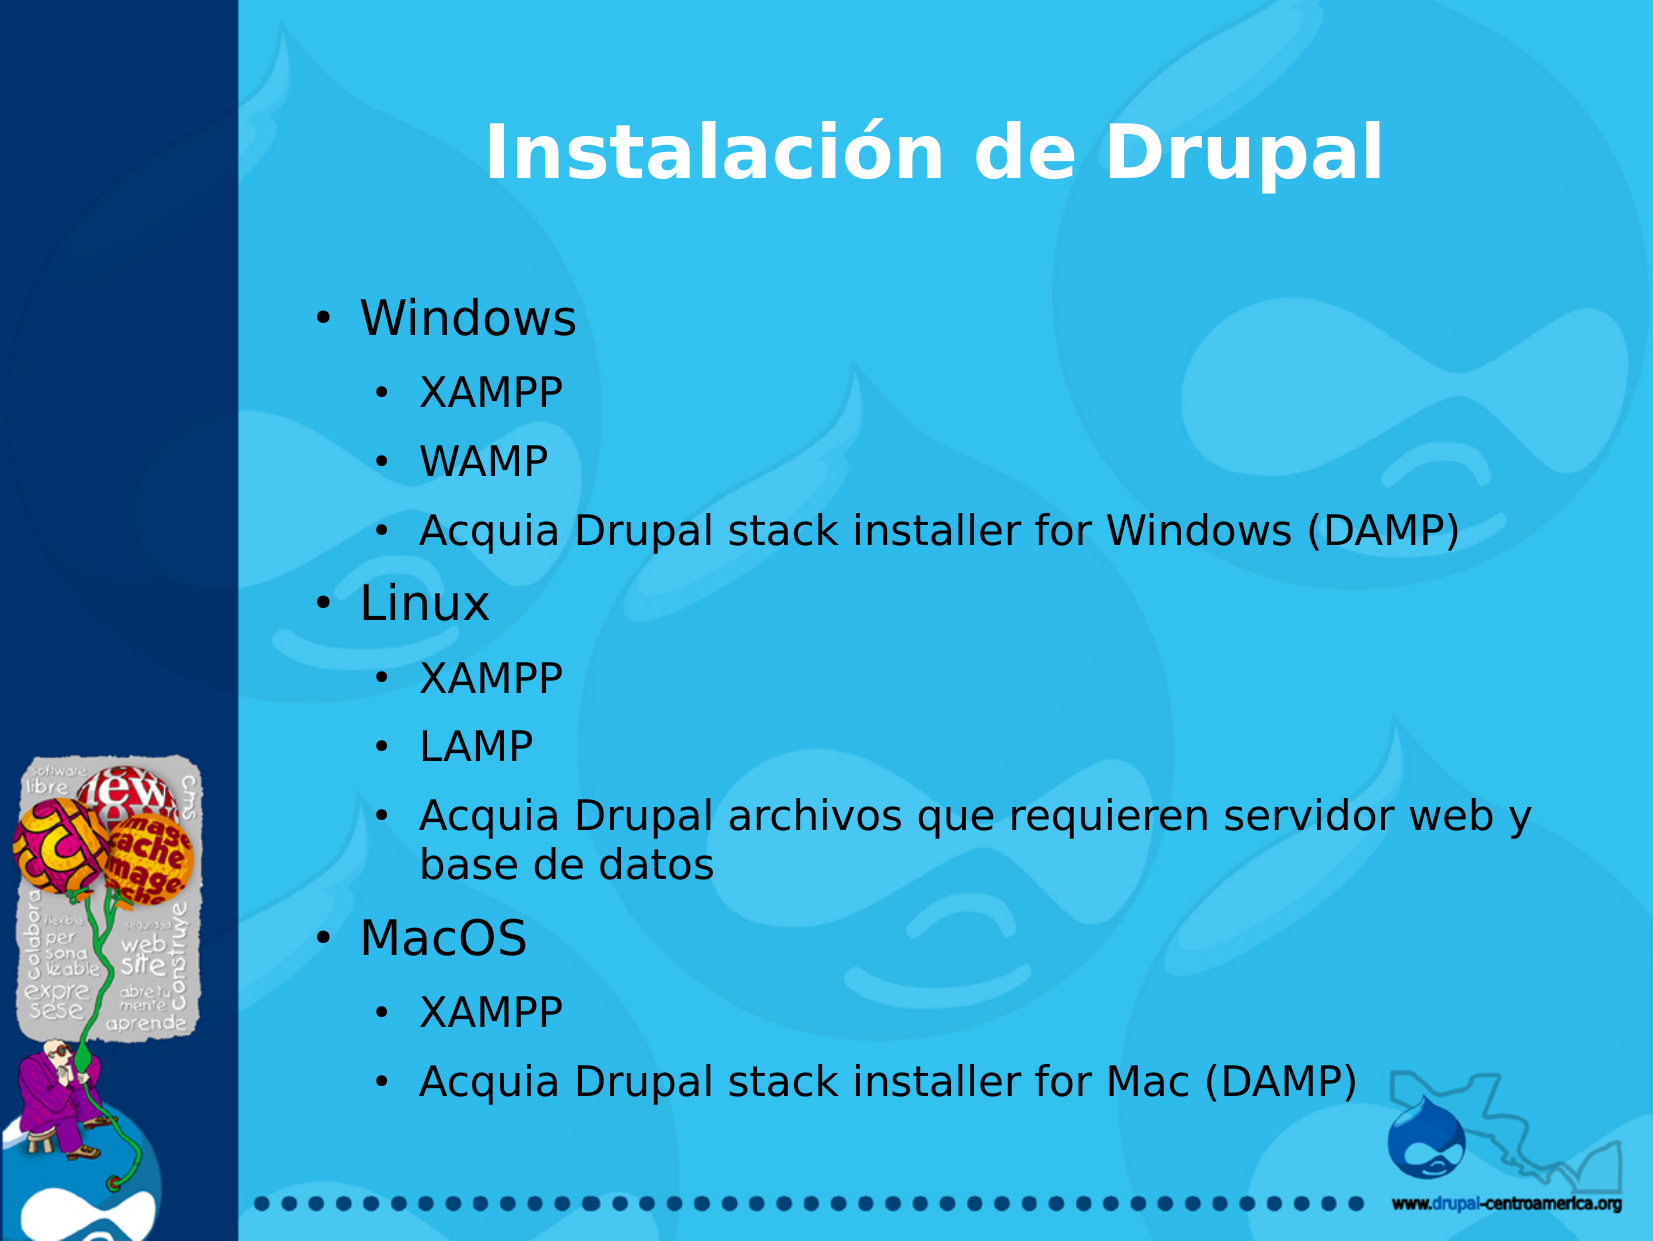

# Instalación de Drupal
Windows
XAMPP
WAMP
Acquia Drupal stack installer for Windows (DAMP)
Linux
XAMPP
LAMP
Acquia Drupal archivos que requieren servidor web y base de datos
MacOS
XAMPP
Acquia Drupal stack installer for Mac (DAMP)